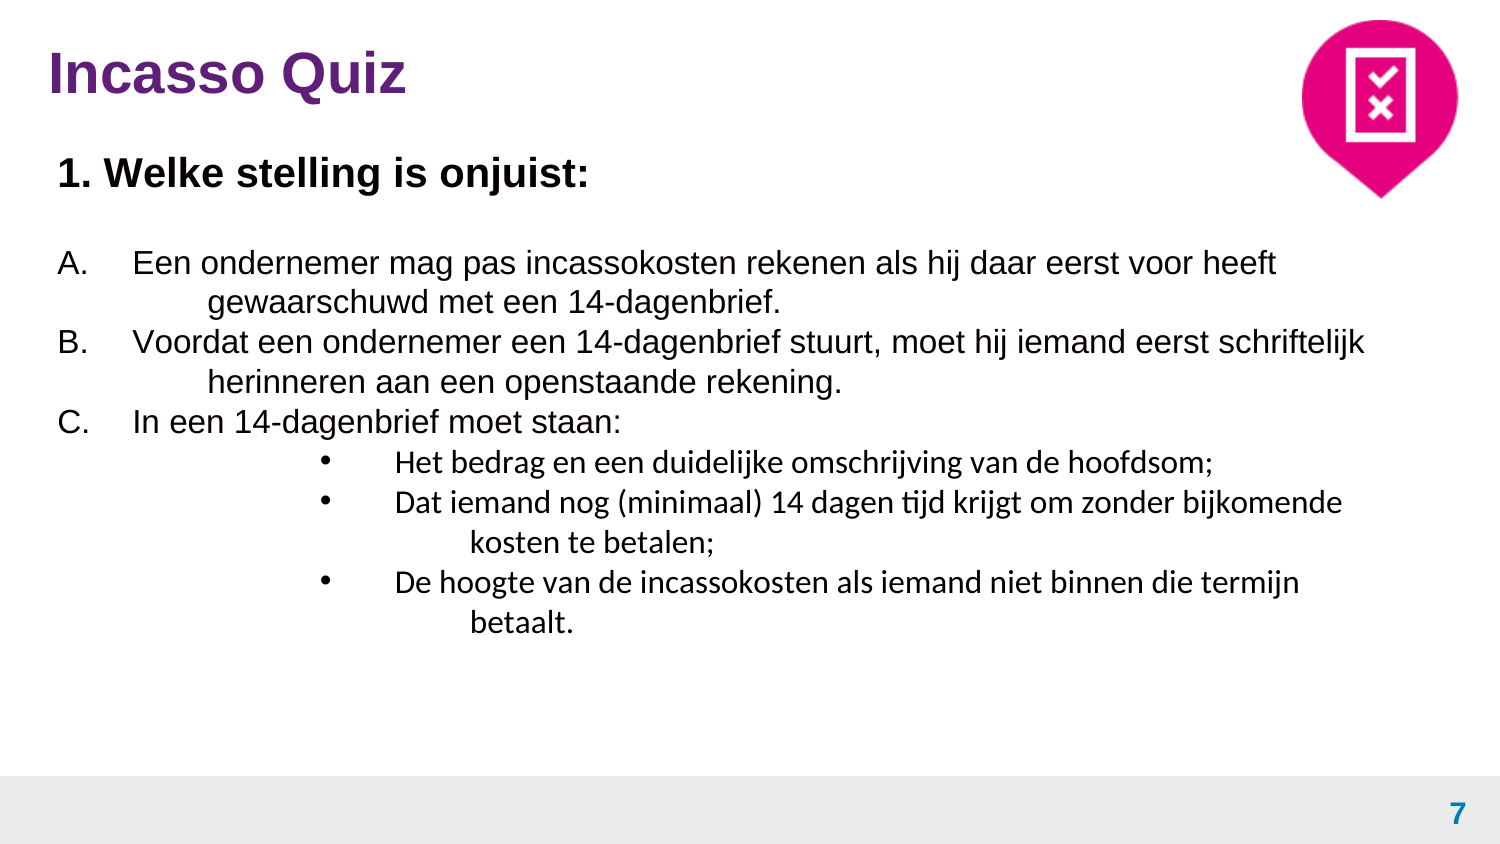

# Incasso Quiz
1. Welke stelling is onjuist:
Een ondernemer mag pas incassokosten rekenen als hij daar eerst voor heeft gewaarschuwd met een 14-dagenbrief.
Voordat een ondernemer een 14-dagenbrief stuurt, moet hij iemand eerst schriftelijk herinneren aan een openstaande rekening.
In een 14-dagenbrief moet staan:
Het bedrag en een duidelijke omschrijving van de hoofdsom;
Dat iemand nog (minimaal) 14 dagen tijd krijgt om zonder bijkomende kosten te betalen;
De hoogte van de incassokosten als iemand niet binnen die termijn betaalt.
7